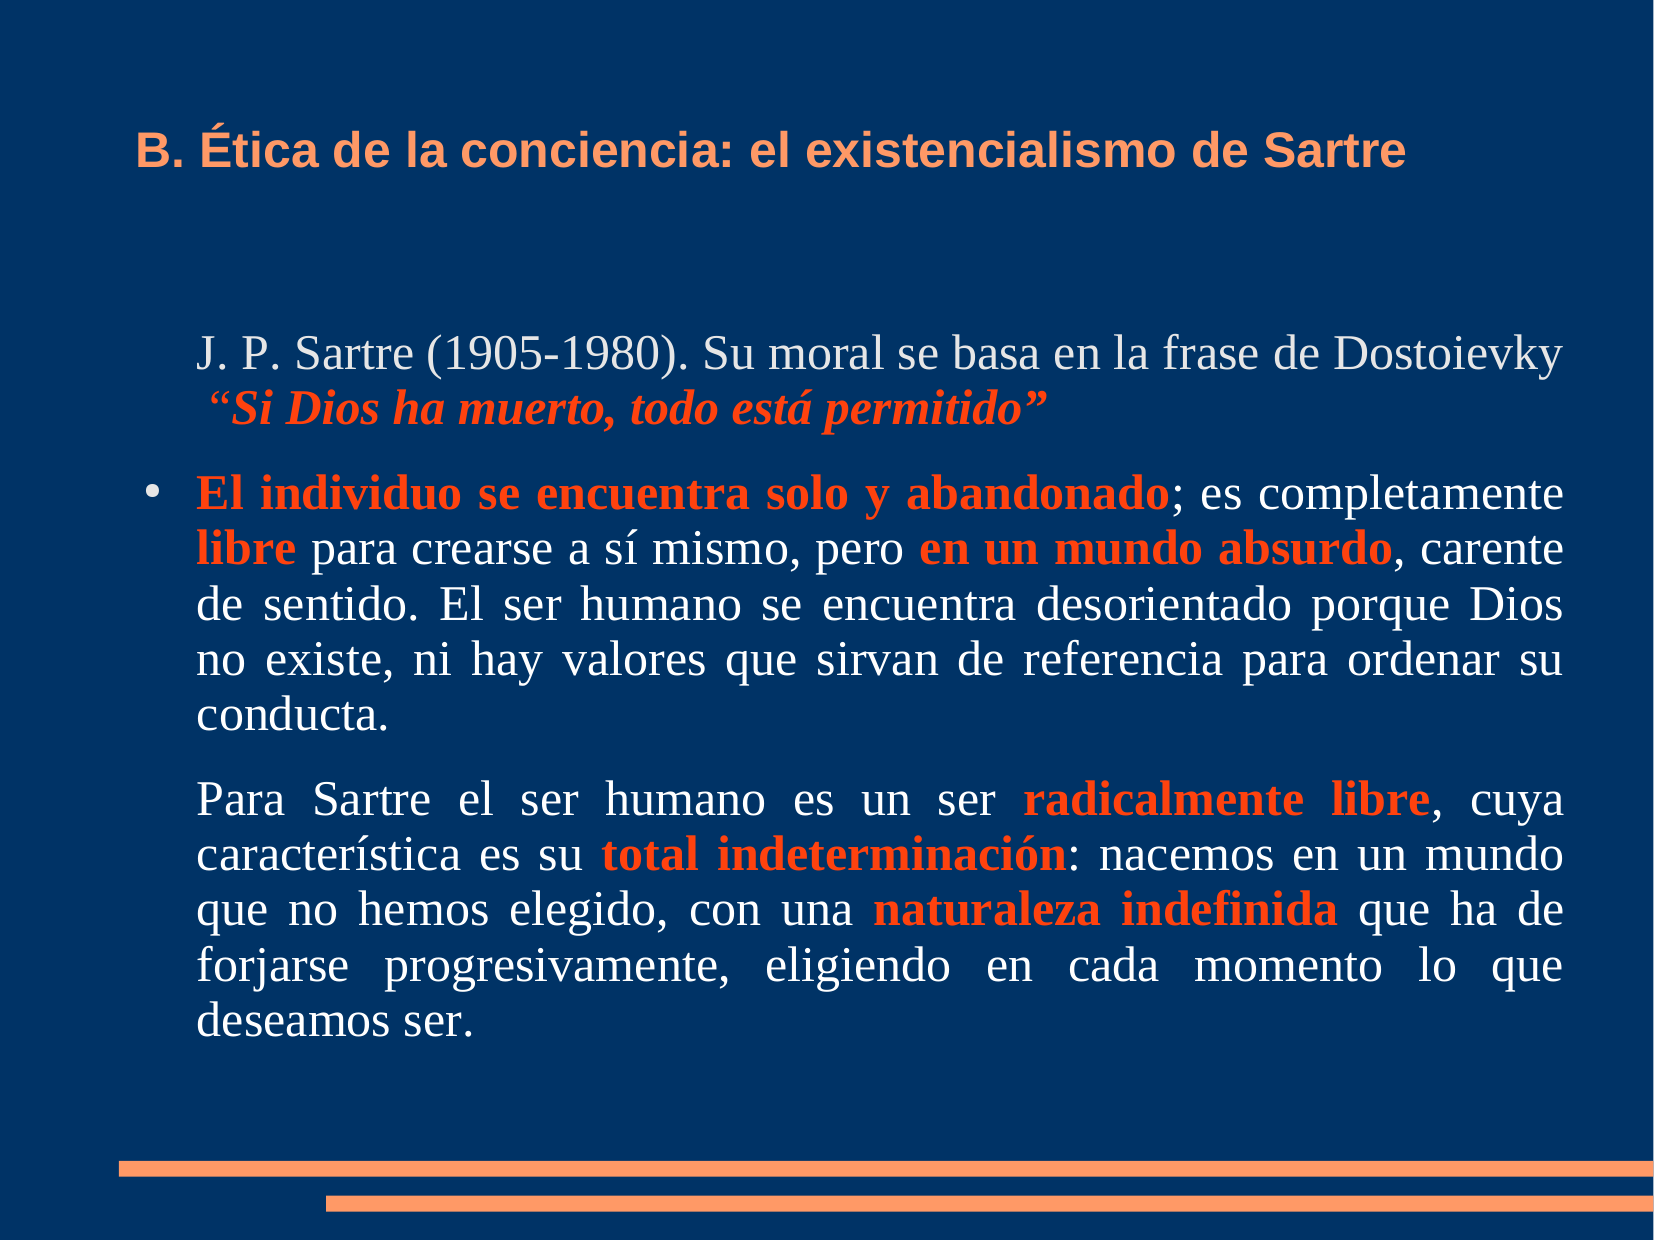

# B. Ética de la conciencia: el existencialismo de Sartre
J. P. Sartre (1905-1980). Su moral se basa en la frase de Dostoievky “Si Dios ha muerto, todo está permitido”
El individuo se encuentra solo y abandonado; es completamente libre para crearse a sí mismo, pero en un mundo absurdo, carente de sentido. El ser humano se encuentra desorientado porque Dios no existe, ni hay valores que sirvan de referencia para ordenar su conducta.
Para Sartre el ser humano es un ser radicalmente libre, cuya característica es su total indeterminación: nacemos en un mundo que no hemos elegido, con una naturaleza indefinida que ha de forjarse progresivamente, eligiendo en cada momento lo que deseamos ser.